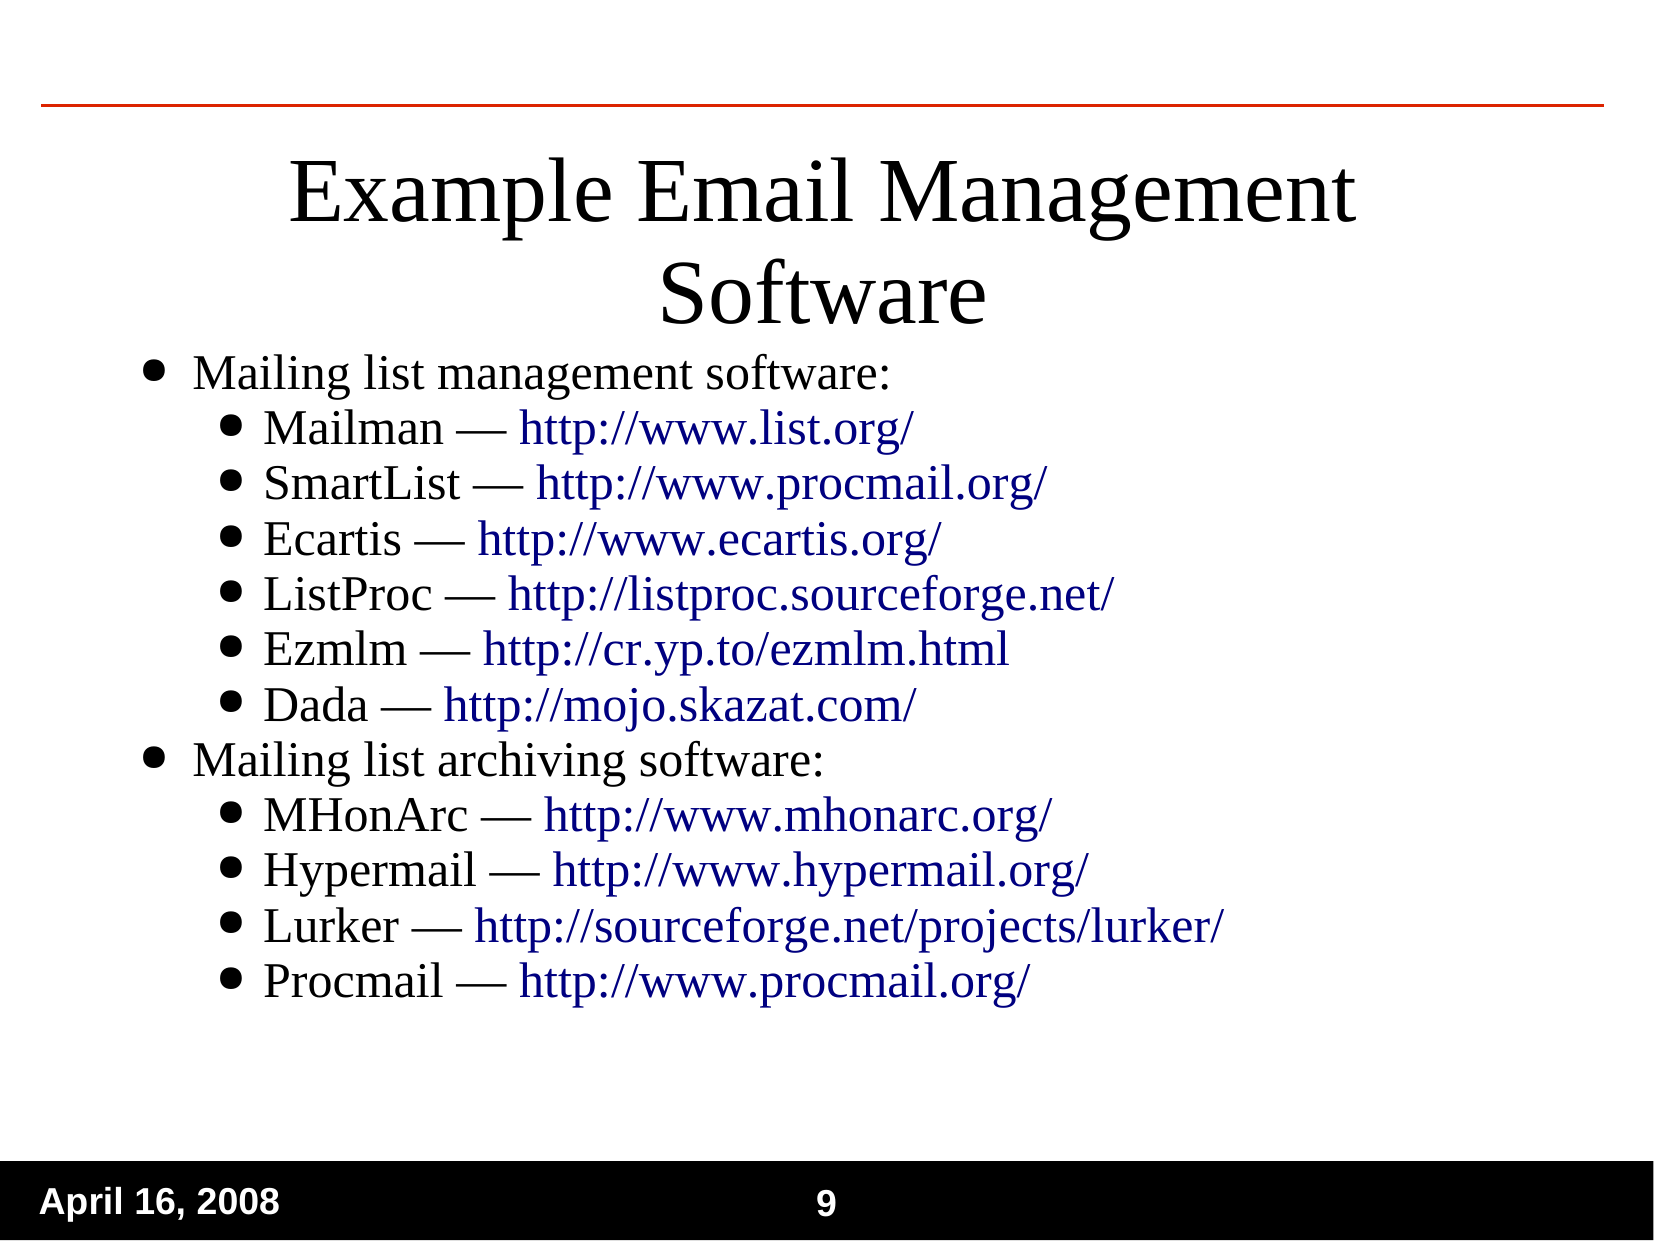

# Example Email Management Software
Mailing list management software:
Mailman — http://www.list.org/
SmartList — http://www.procmail.org/
Ecartis — http://www.ecartis.org/
ListProc — http://listproc.sourceforge.net/
Ezmlm — http://cr.yp.to/ezmlm.html
Dada — http://mojo.skazat.com/
Mailing list archiving software:
MHonArc — http://www.mhonarc.org/
Hypermail — http://www.hypermail.org/
Lurker — http://sourceforge.net/projects/lurker/
Procmail — http://www.procmail.org/